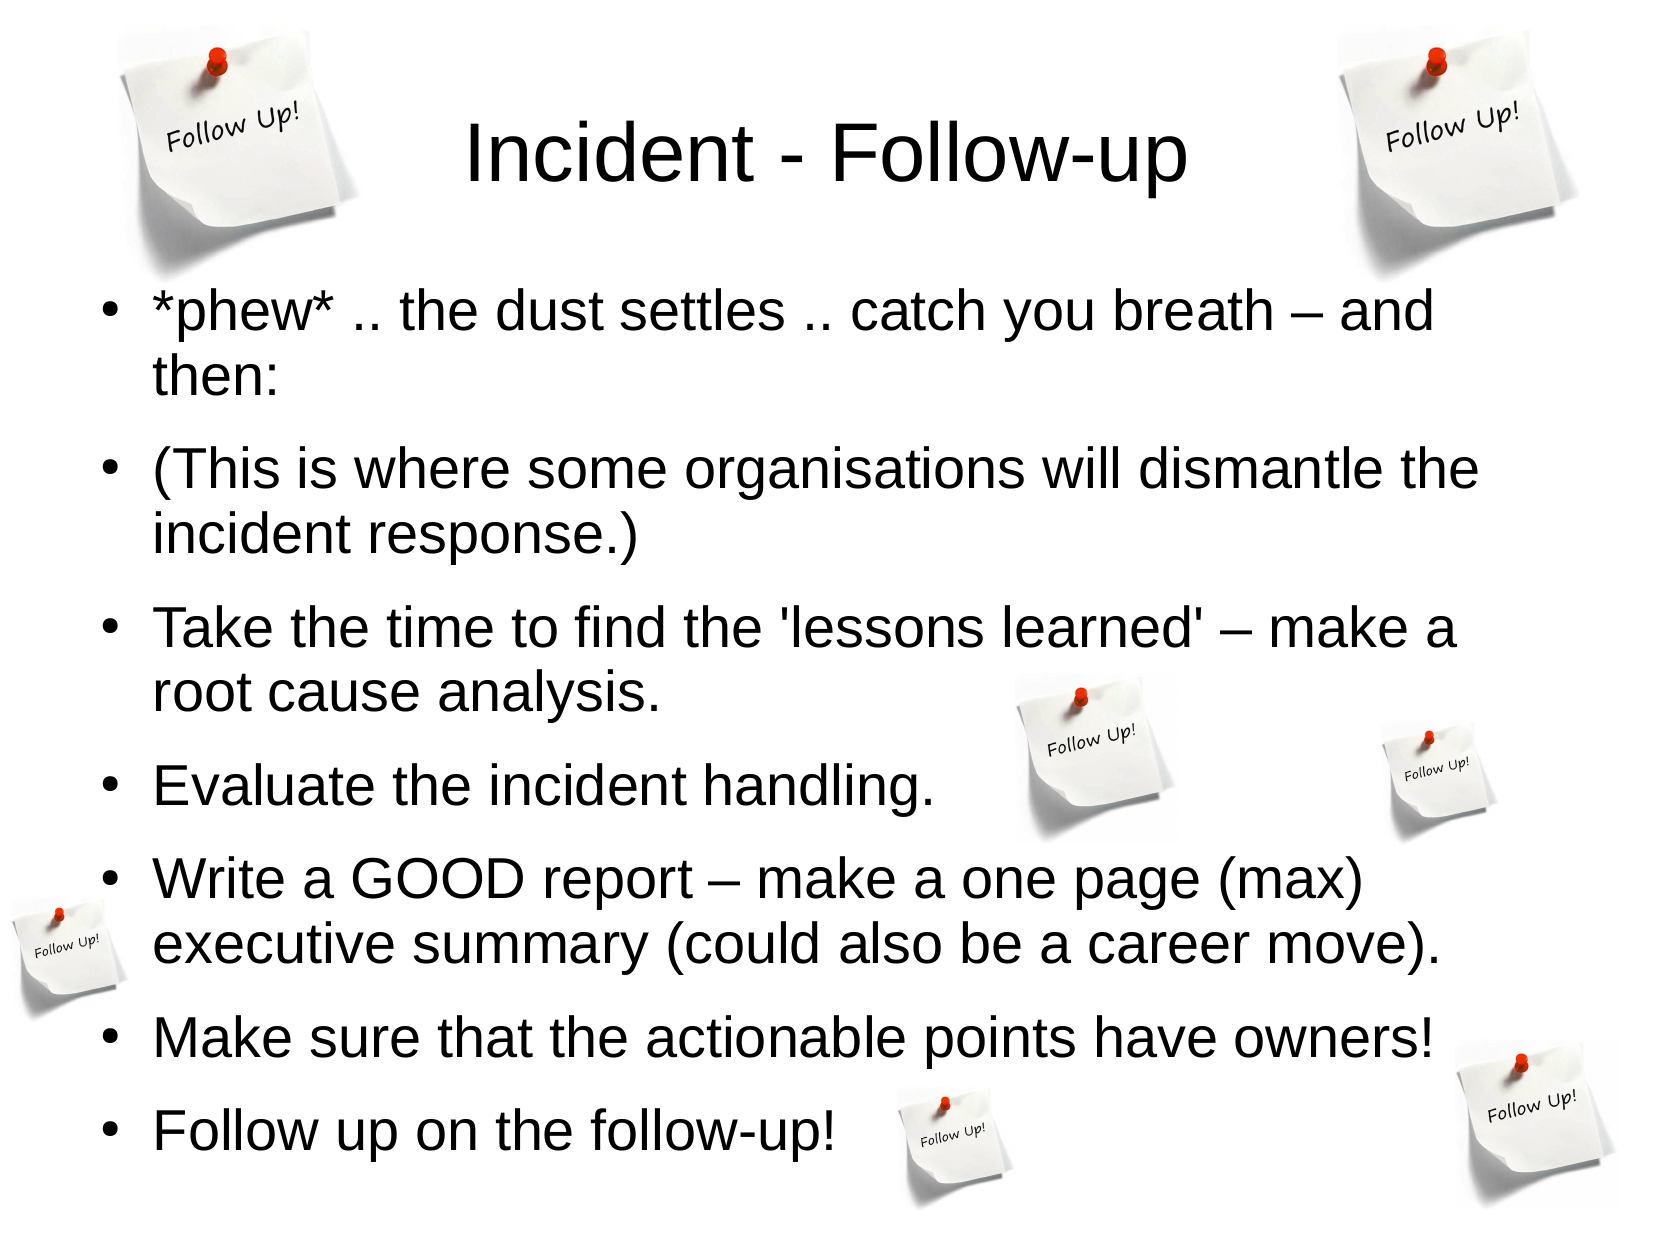

# Incident - Follow-up
*phew* .. the dust settles .. catch you breath – and then:
(This is where some organisations will dismantle the incident response.)
Take the time to find the 'lessons learned' – make a root cause analysis.
Evaluate the incident handling.
Write a GOOD report – make a one page (max) executive summary (could also be a career move).
Make sure that the actionable points have owners!
Follow up on the follow-up!